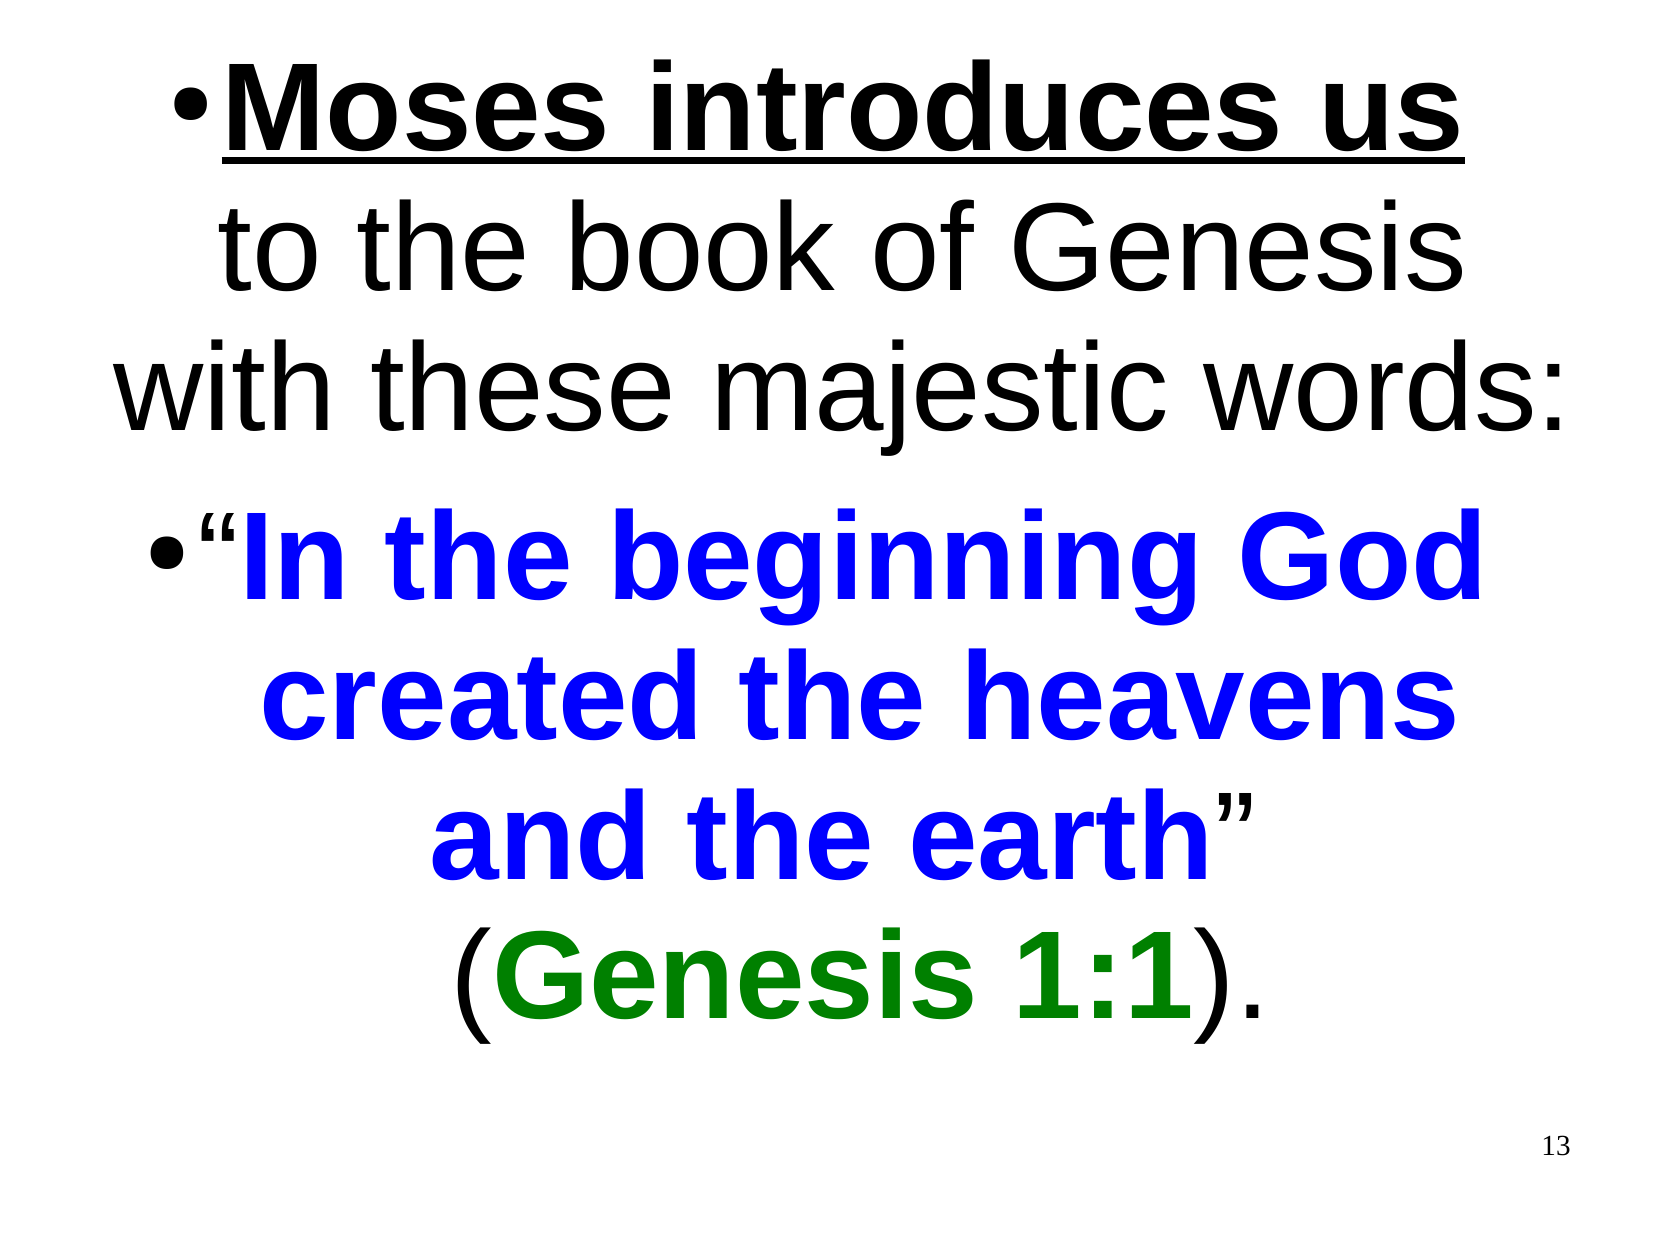

# Moses introduces us to the book of Genesis with these majestic words:
“In the beginning God
created the heavens
and the earth”
(Genesis 1:1).
13